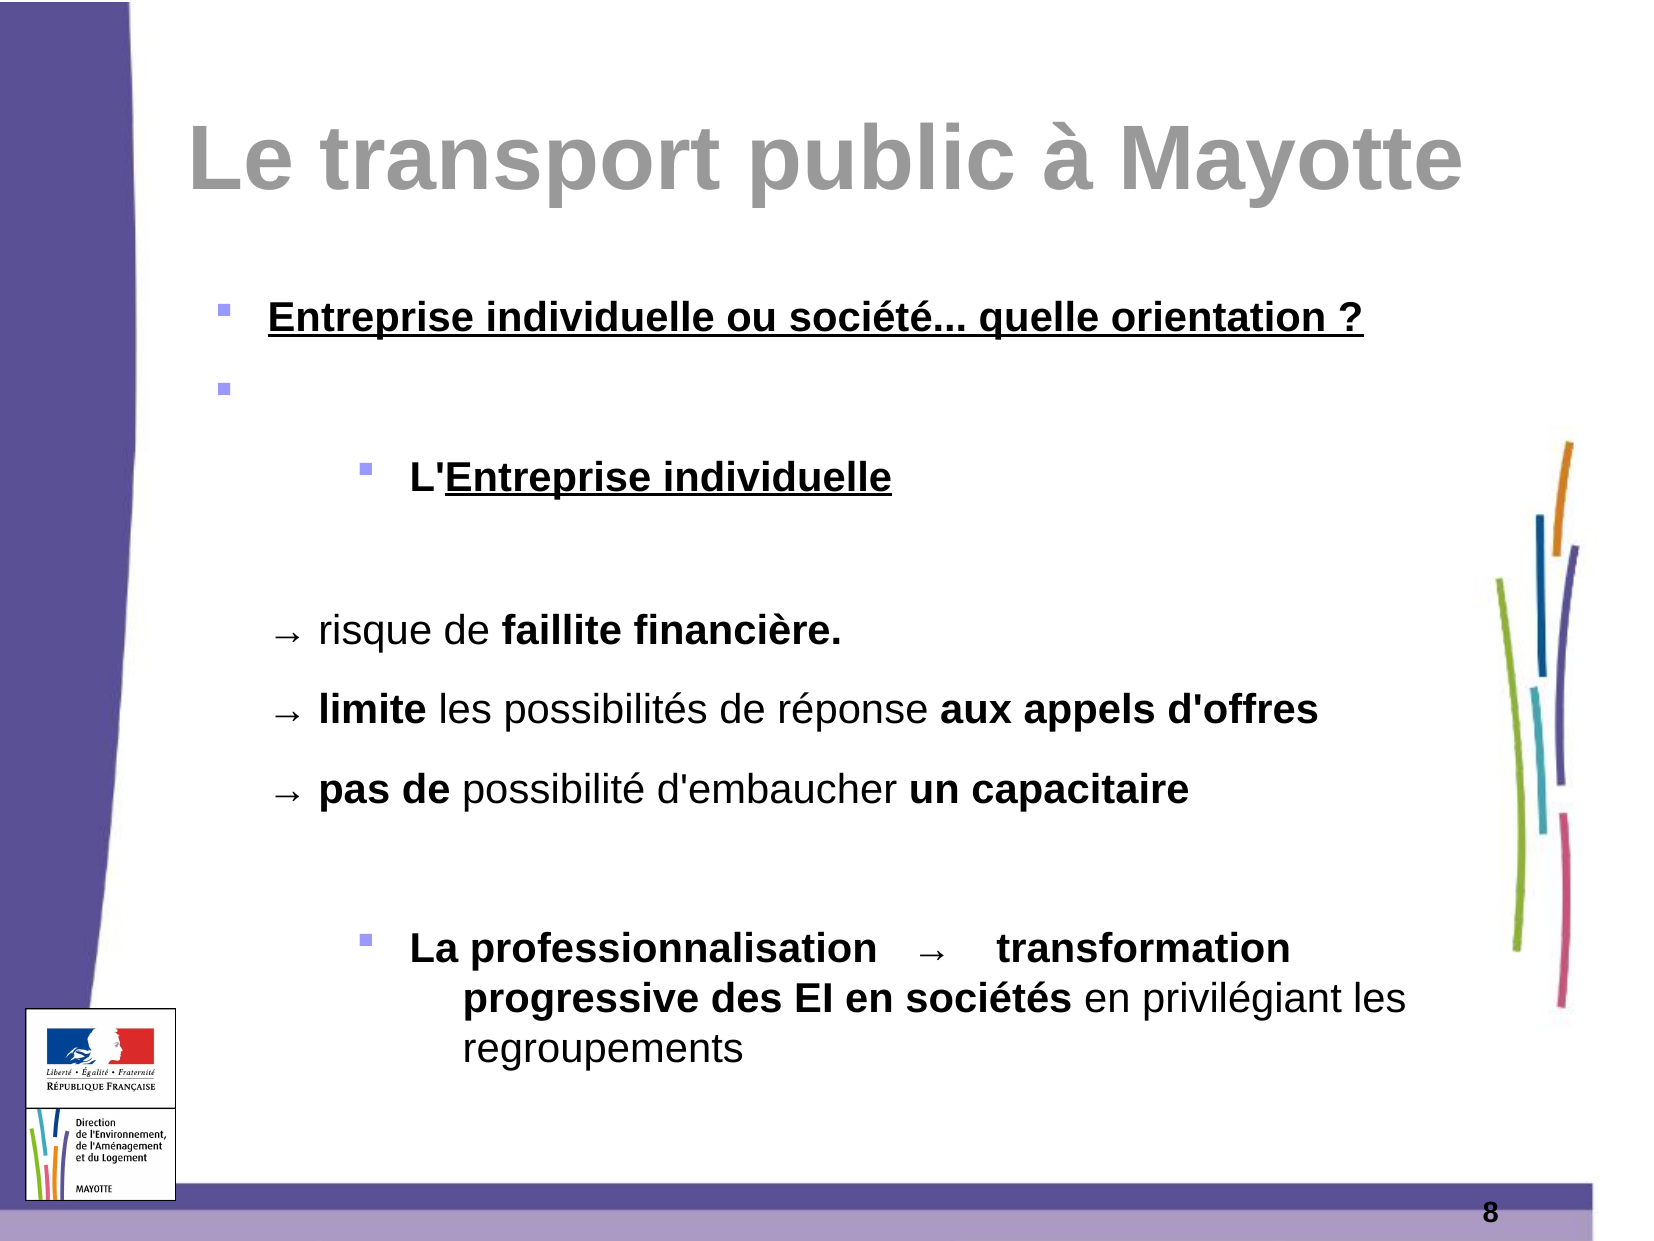

# Le transport public à Mayotte
Entreprise individuelle ou société... quelle orientation ?
L'Entreprise individuelle
→ risque de faillite financière.
→ limite les possibilités de réponse aux appels d'offres
→ pas de possibilité d'embaucher un capacitaire
La professionnalisation → transformation progressive des EI en sociétés en privilégiant les regroupements